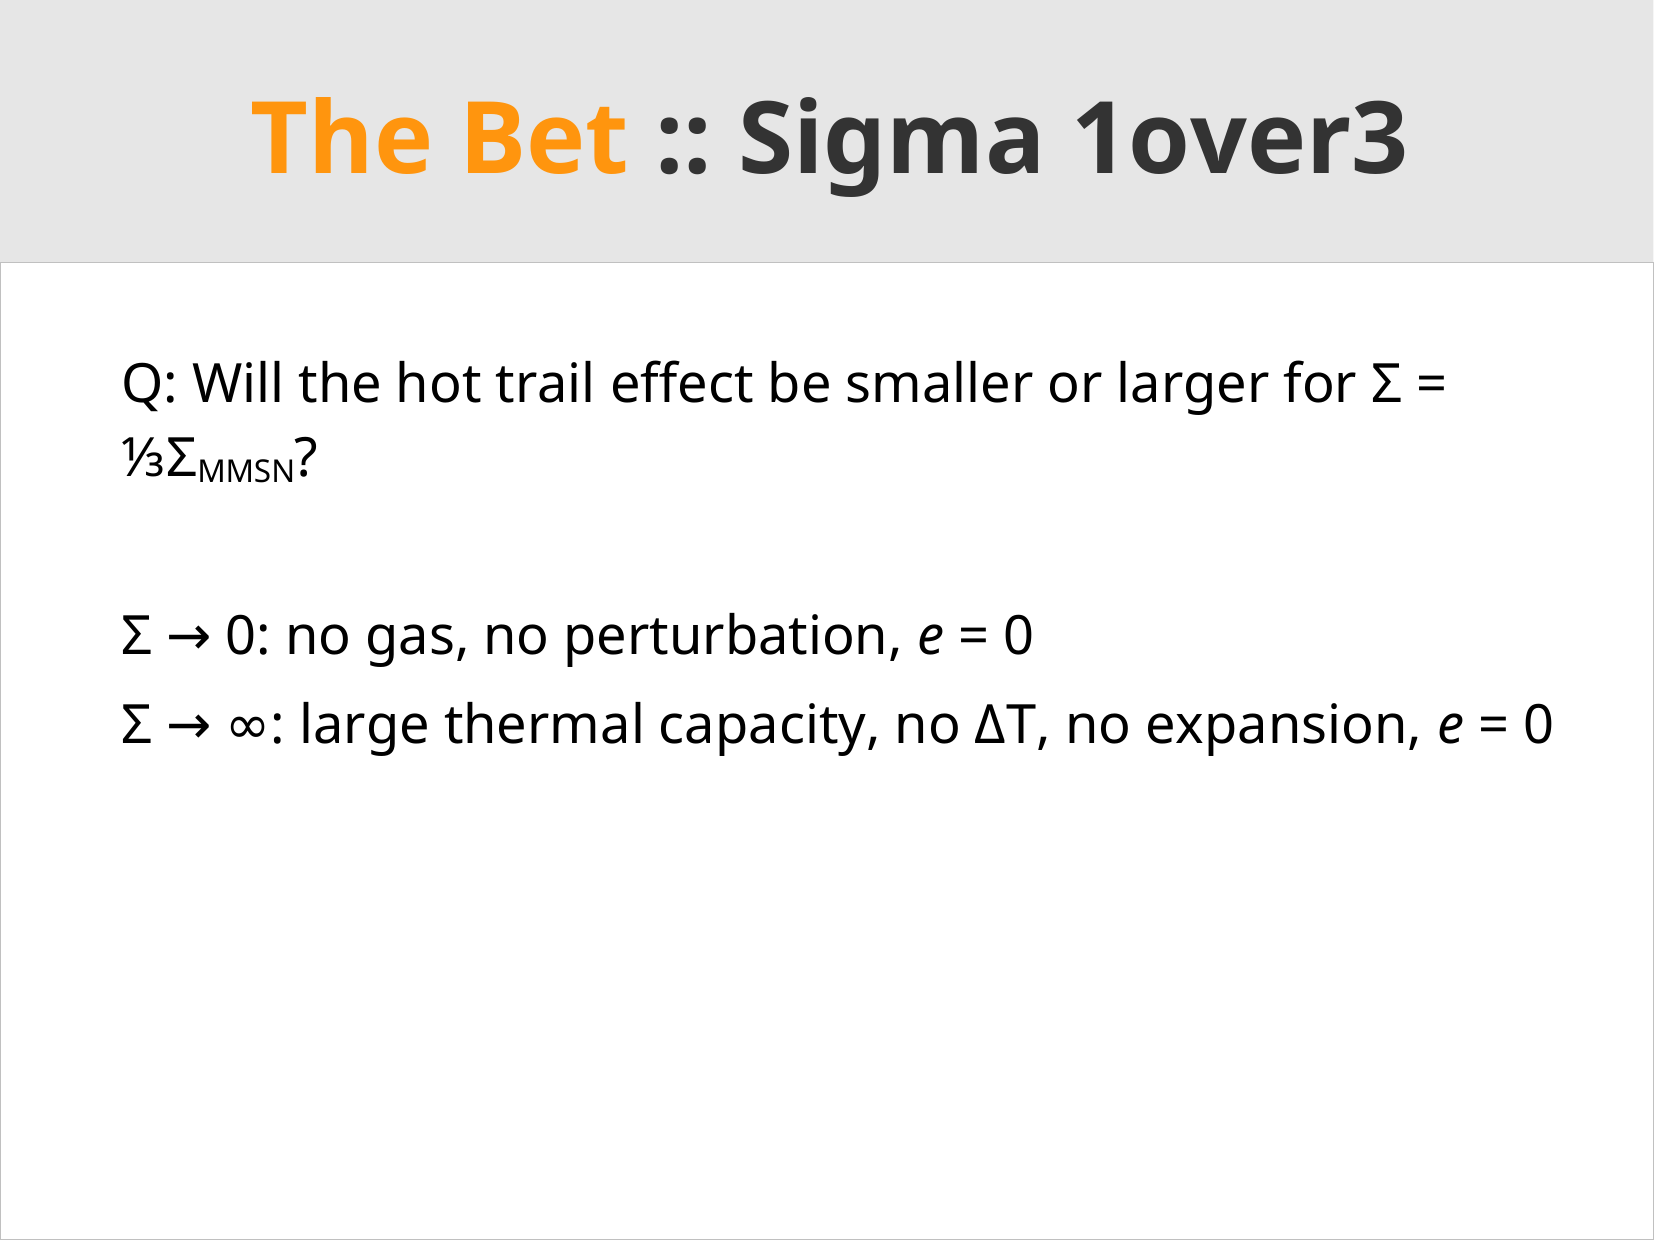

# The Bet :: Sigma 1over3
Q: Will the hot trail effect be smaller or larger for Σ = ⅓ΣMMSN?
Σ → 0: no gas, no perturbation, e = 0
Σ → ∞: large thermal capacity, no ΔT, no expansion, e = 0